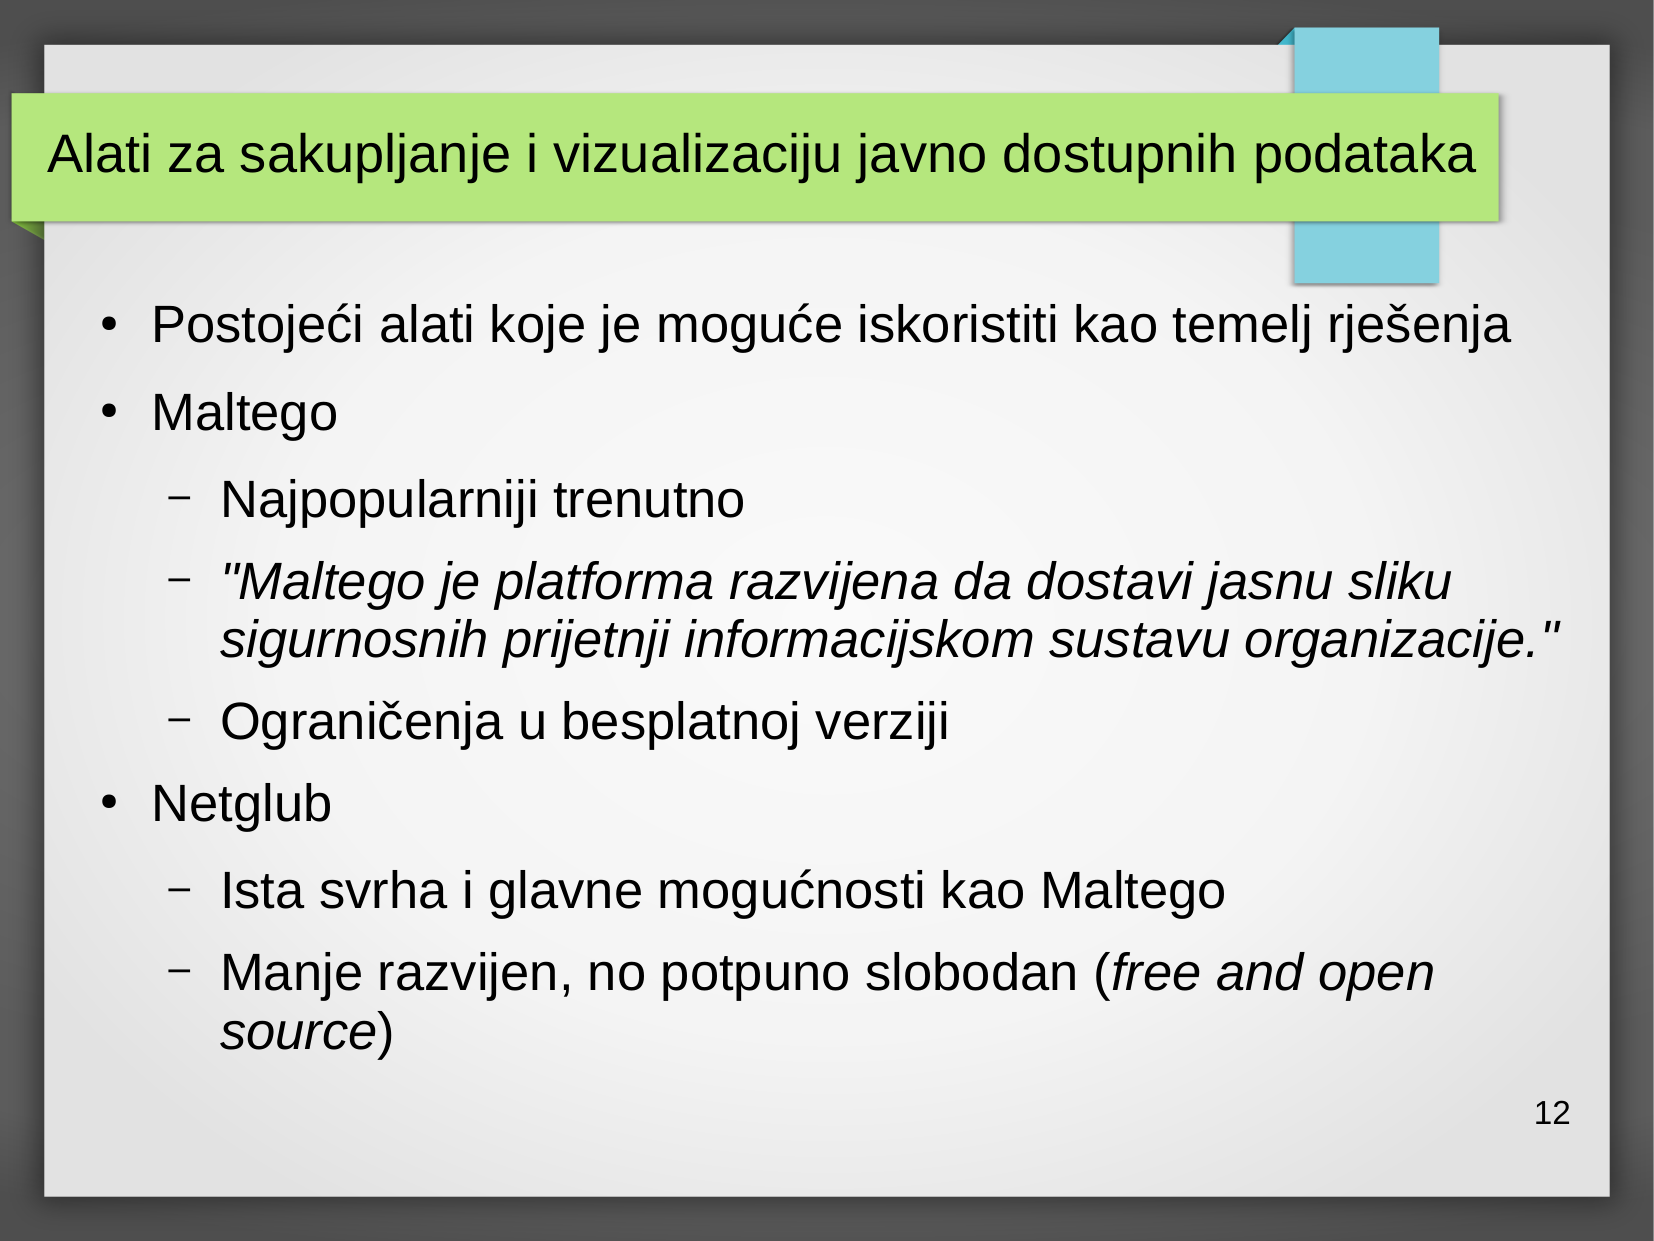

# Alati za sakupljanje i vizualizaciju javno dostupnih podataka
Postojeći alati koje je moguće iskoristiti kao temelj rješenja
Maltego
Najpopularniji trenutno
"Maltego je platforma razvijena da dostavi jasnu sliku sigurnosnih prijetnji informacijskom sustavu organizacije."
Ograničenja u besplatnoj verziji
Netglub
Ista svrha i glavne mogućnosti kao Maltego
Manje razvijen, no potpuno slobodan (free and open source)
12